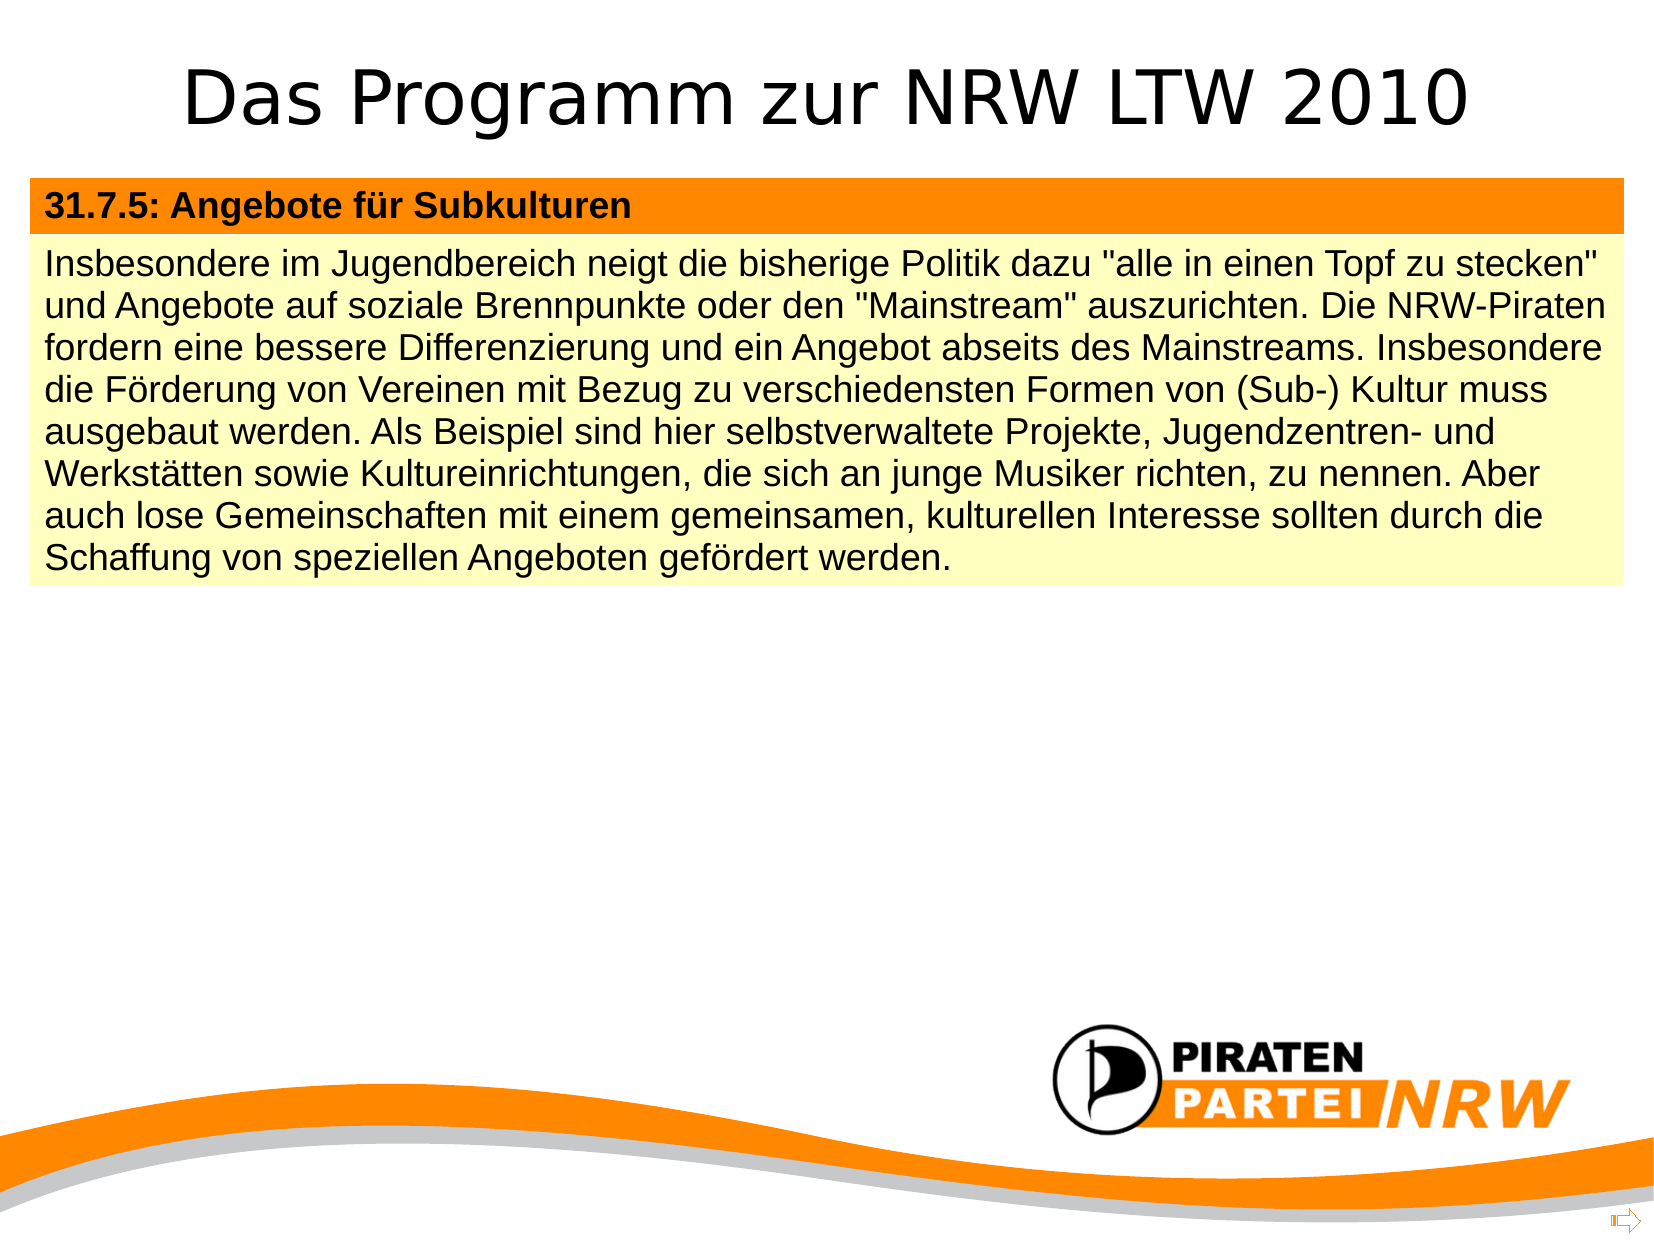

# Das Programm zur NRW LTW 2010
| 31.7.5: Angebote für Subkulturen |
| --- |
| Insbesondere im Jugendbereich neigt die bisherige Politik dazu "alle in einen Topf zu stecken" und Angebote auf soziale Brennpunkte oder den "Mainstream" auszurichten. Die NRW-Piraten fordern eine bessere Differenzierung und ein Angebot abseits des Mainstreams. Insbesondere die Förderung von Vereinen mit Bezug zu verschiedensten Formen von (Sub-) Kultur muss ausgebaut werden. Als Beispiel sind hier selbstverwaltete Projekte, Jugendzentren- und Werkstätten sowie Kultureinrichtungen, die sich an junge Musiker richten, zu nennen. Aber auch lose Gemeinschaften mit einem gemeinsamen, kulturellen Interesse sollten durch die Schaffung von speziellen Angeboten gefördert werden. |